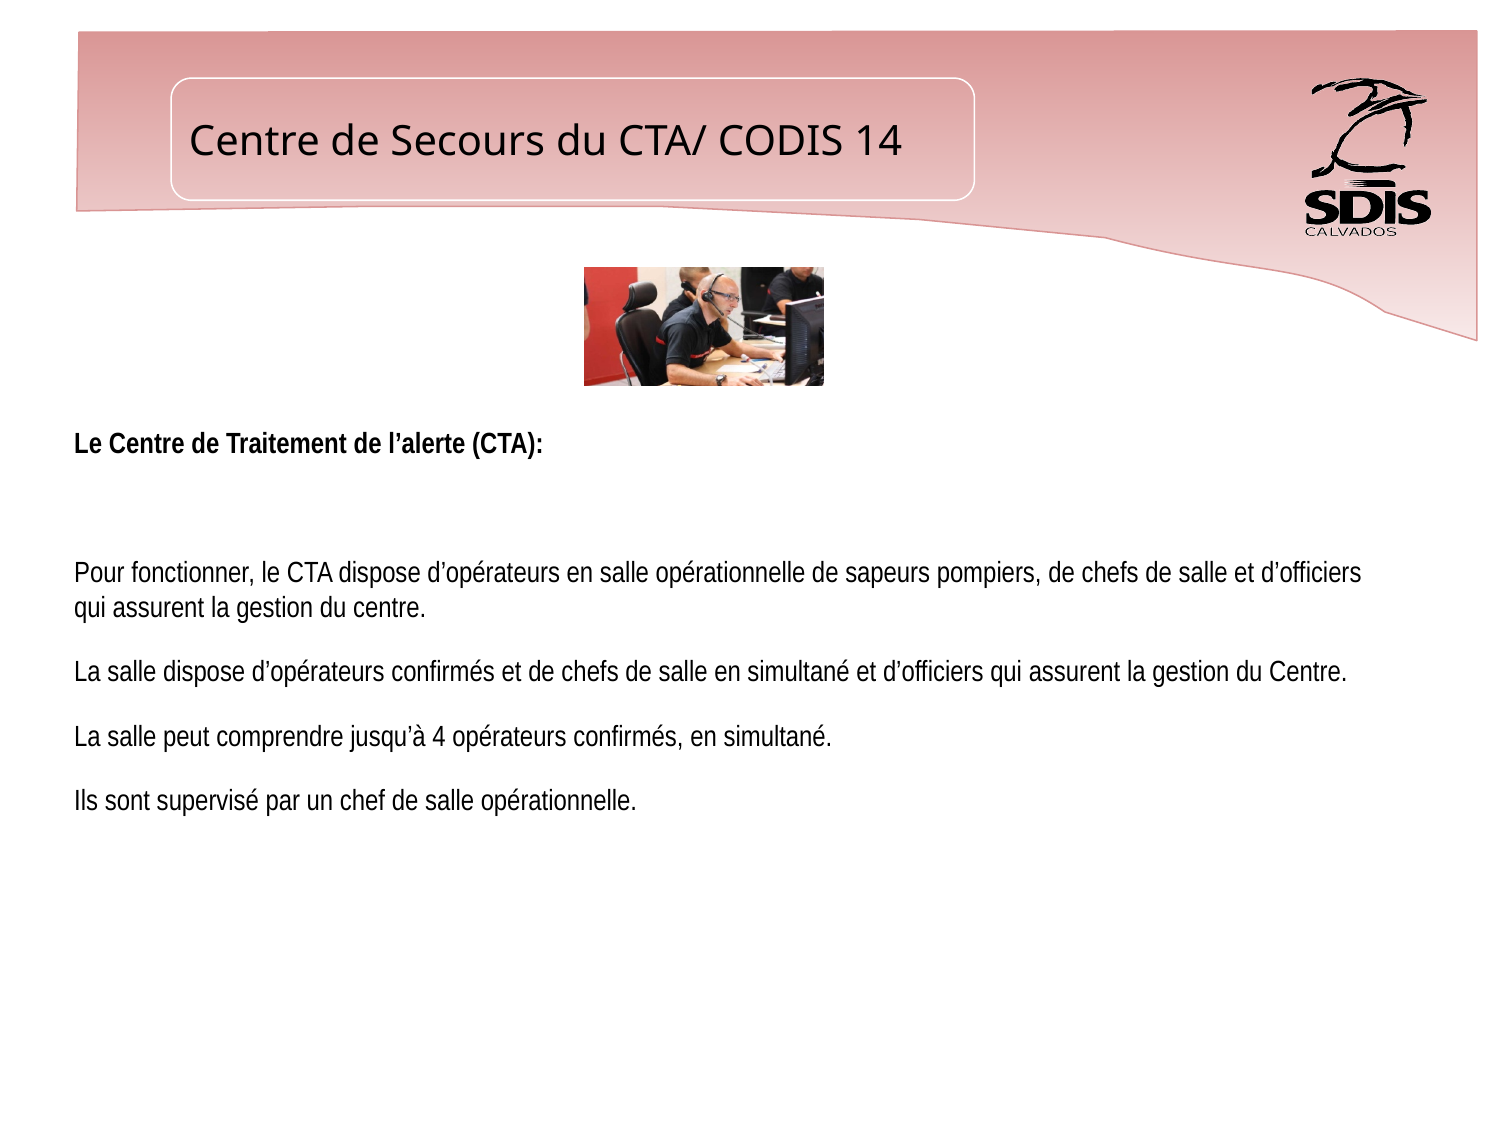

Centre de Secours du CTA/ CODIS 14
# Le Centre de Traitement de l’alerte (CTA):
Pour fonctionner, le CTA dispose d’opérateurs en salle opérationnelle de sapeurs pompiers, de chefs de salle et d’officiers qui assurent la gestion du centre.
La salle dispose d’opérateurs confirmés et de chefs de salle en simultané et d’officiers qui assurent la gestion du Centre.
La salle peut comprendre jusqu’à 4 opérateurs confirmés, en simultané.
Ils sont supervisé par un chef de salle opérationnelle.